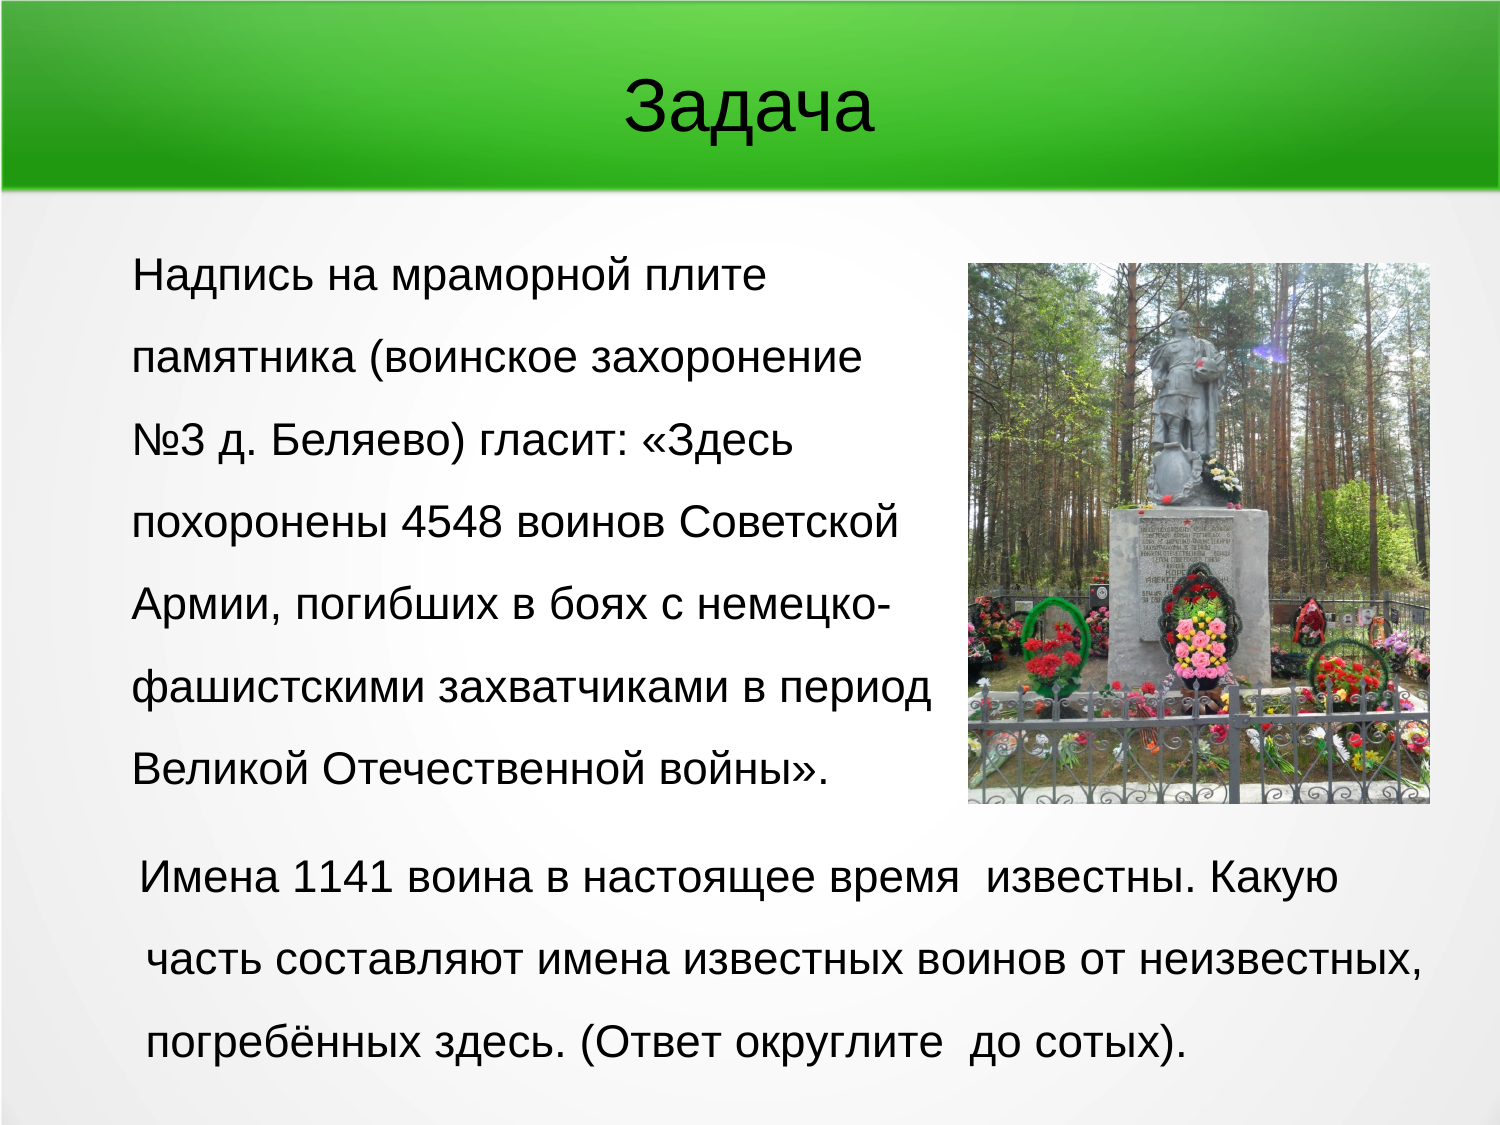

# Задача
 Надпись на мраморной плите памятника (воинское захоронение №3 д. Беляево) гласит: «Здесь похоронены 4548 воинов Советской Армии, погибших в боях с немецко-фашистскими захватчиками в период Великой Отечественной войны».
 Имена 1141 воина в настоящее время известны. Какую часть составляют имена известных воинов от неизвестных, погребённых здесь. (Ответ округлите до сотых).